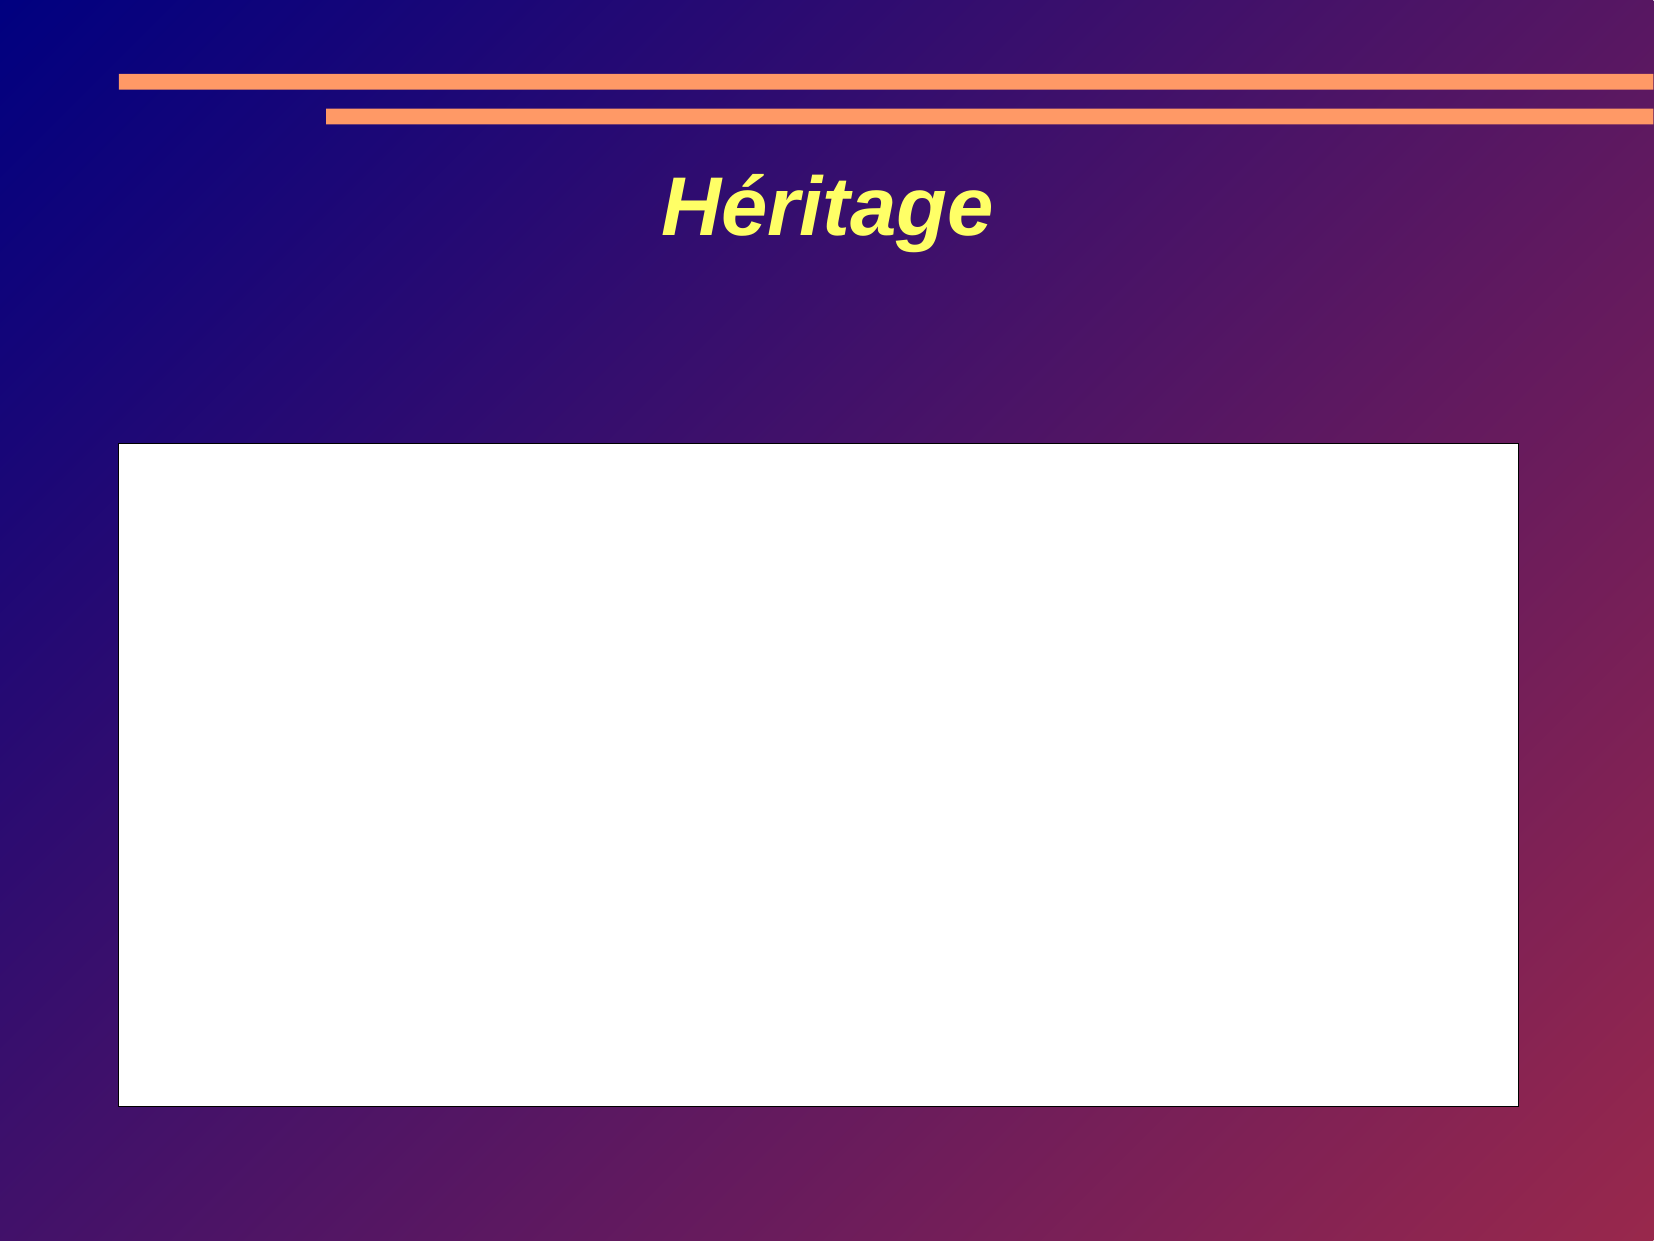

# Héritage
	class CDocument
	{
		protected string m_titre;
		public CDocument(string titre)
		{
			m_titre = titre;
		}
	}
	class CLivre : CDocument
	{
		private int m_nbPages;
		public CLivre(string titre, int nbPages) : base(titre)
		{
			m_nbPages = nbPages;
		}
	}